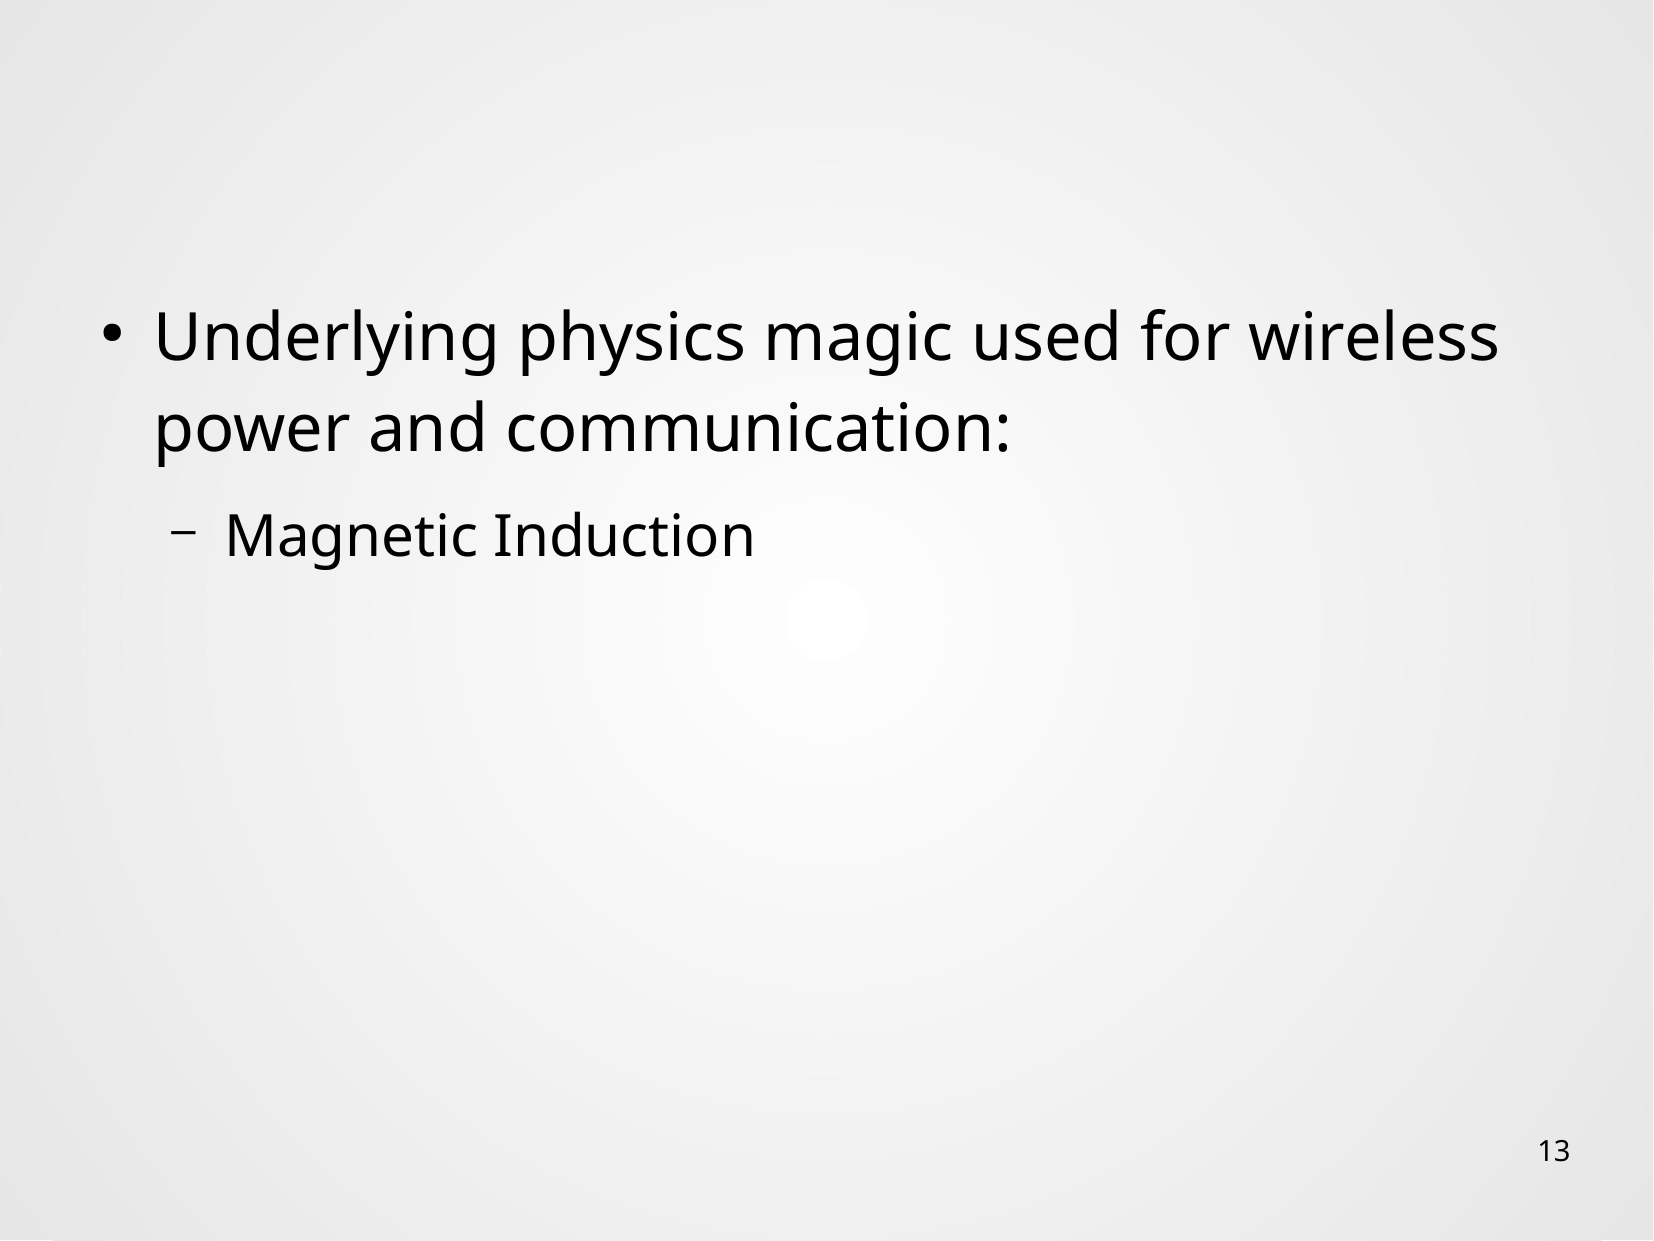

#
Underlying physics magic used for wireless power and communication:
Magnetic Induction
13